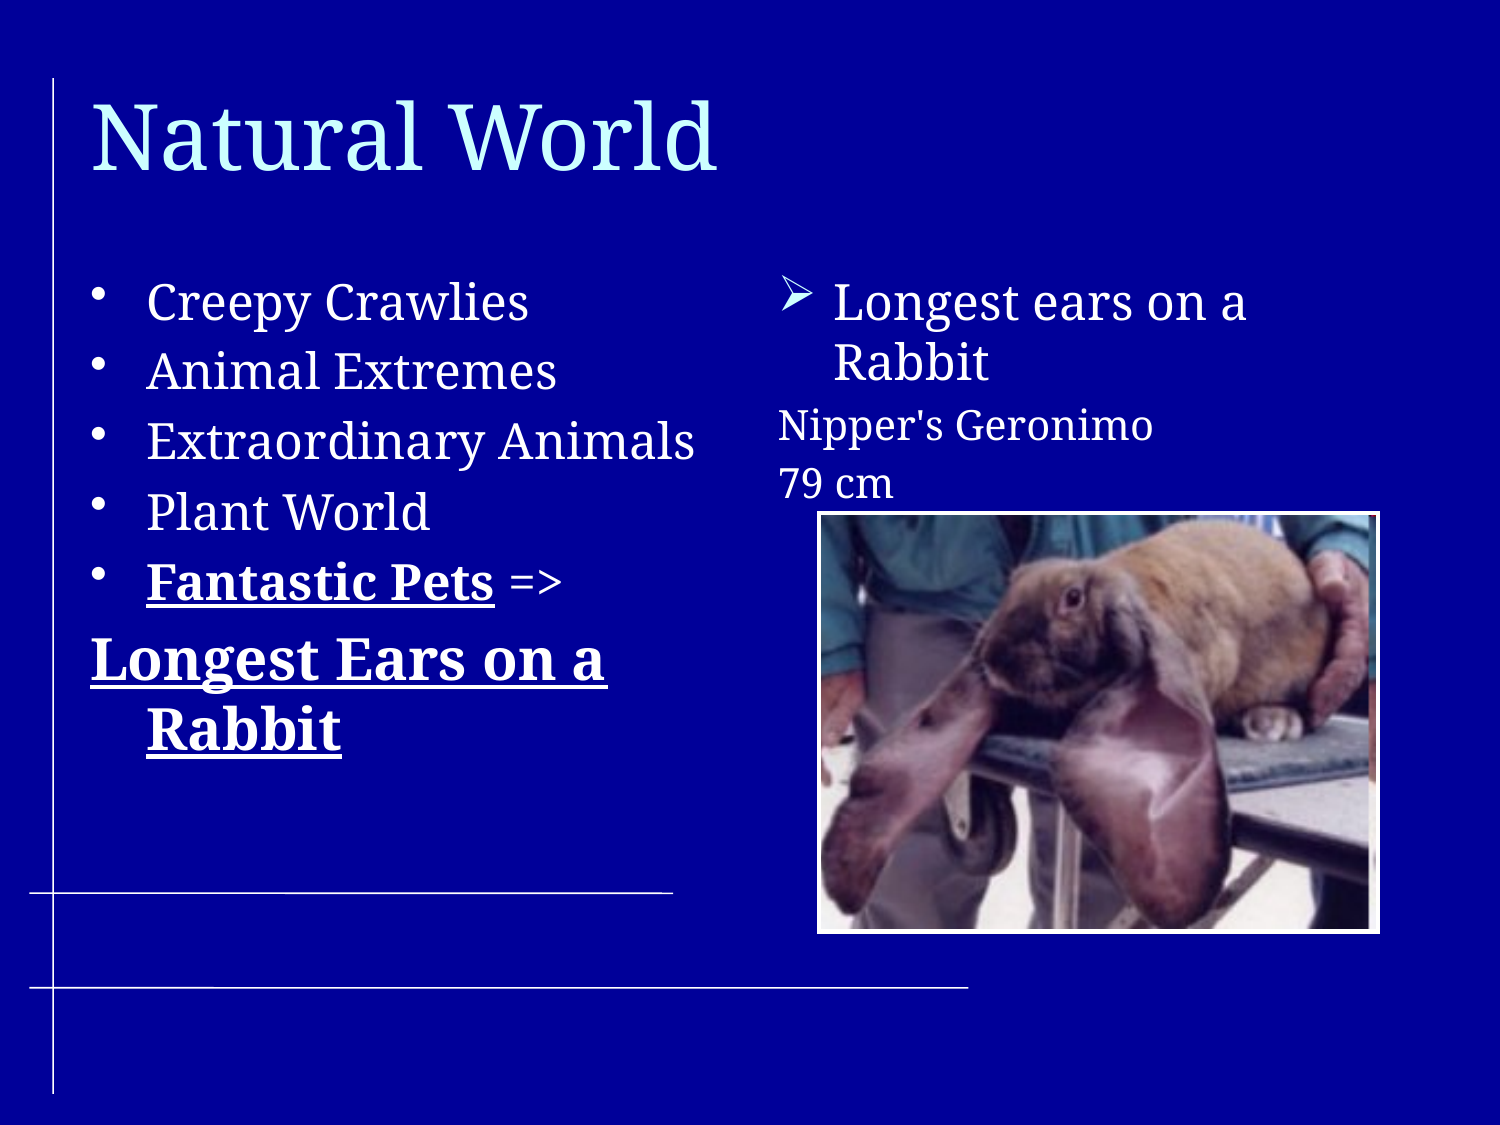

# Natural World
Creepy Crawlies
Animal Extremes
Extraordinary Animals
Plant World
Fantastic Pets =>
Longest Ears on a Rabbit
Longest ears on a Rabbit
Nipper's Geronimo
79 cm